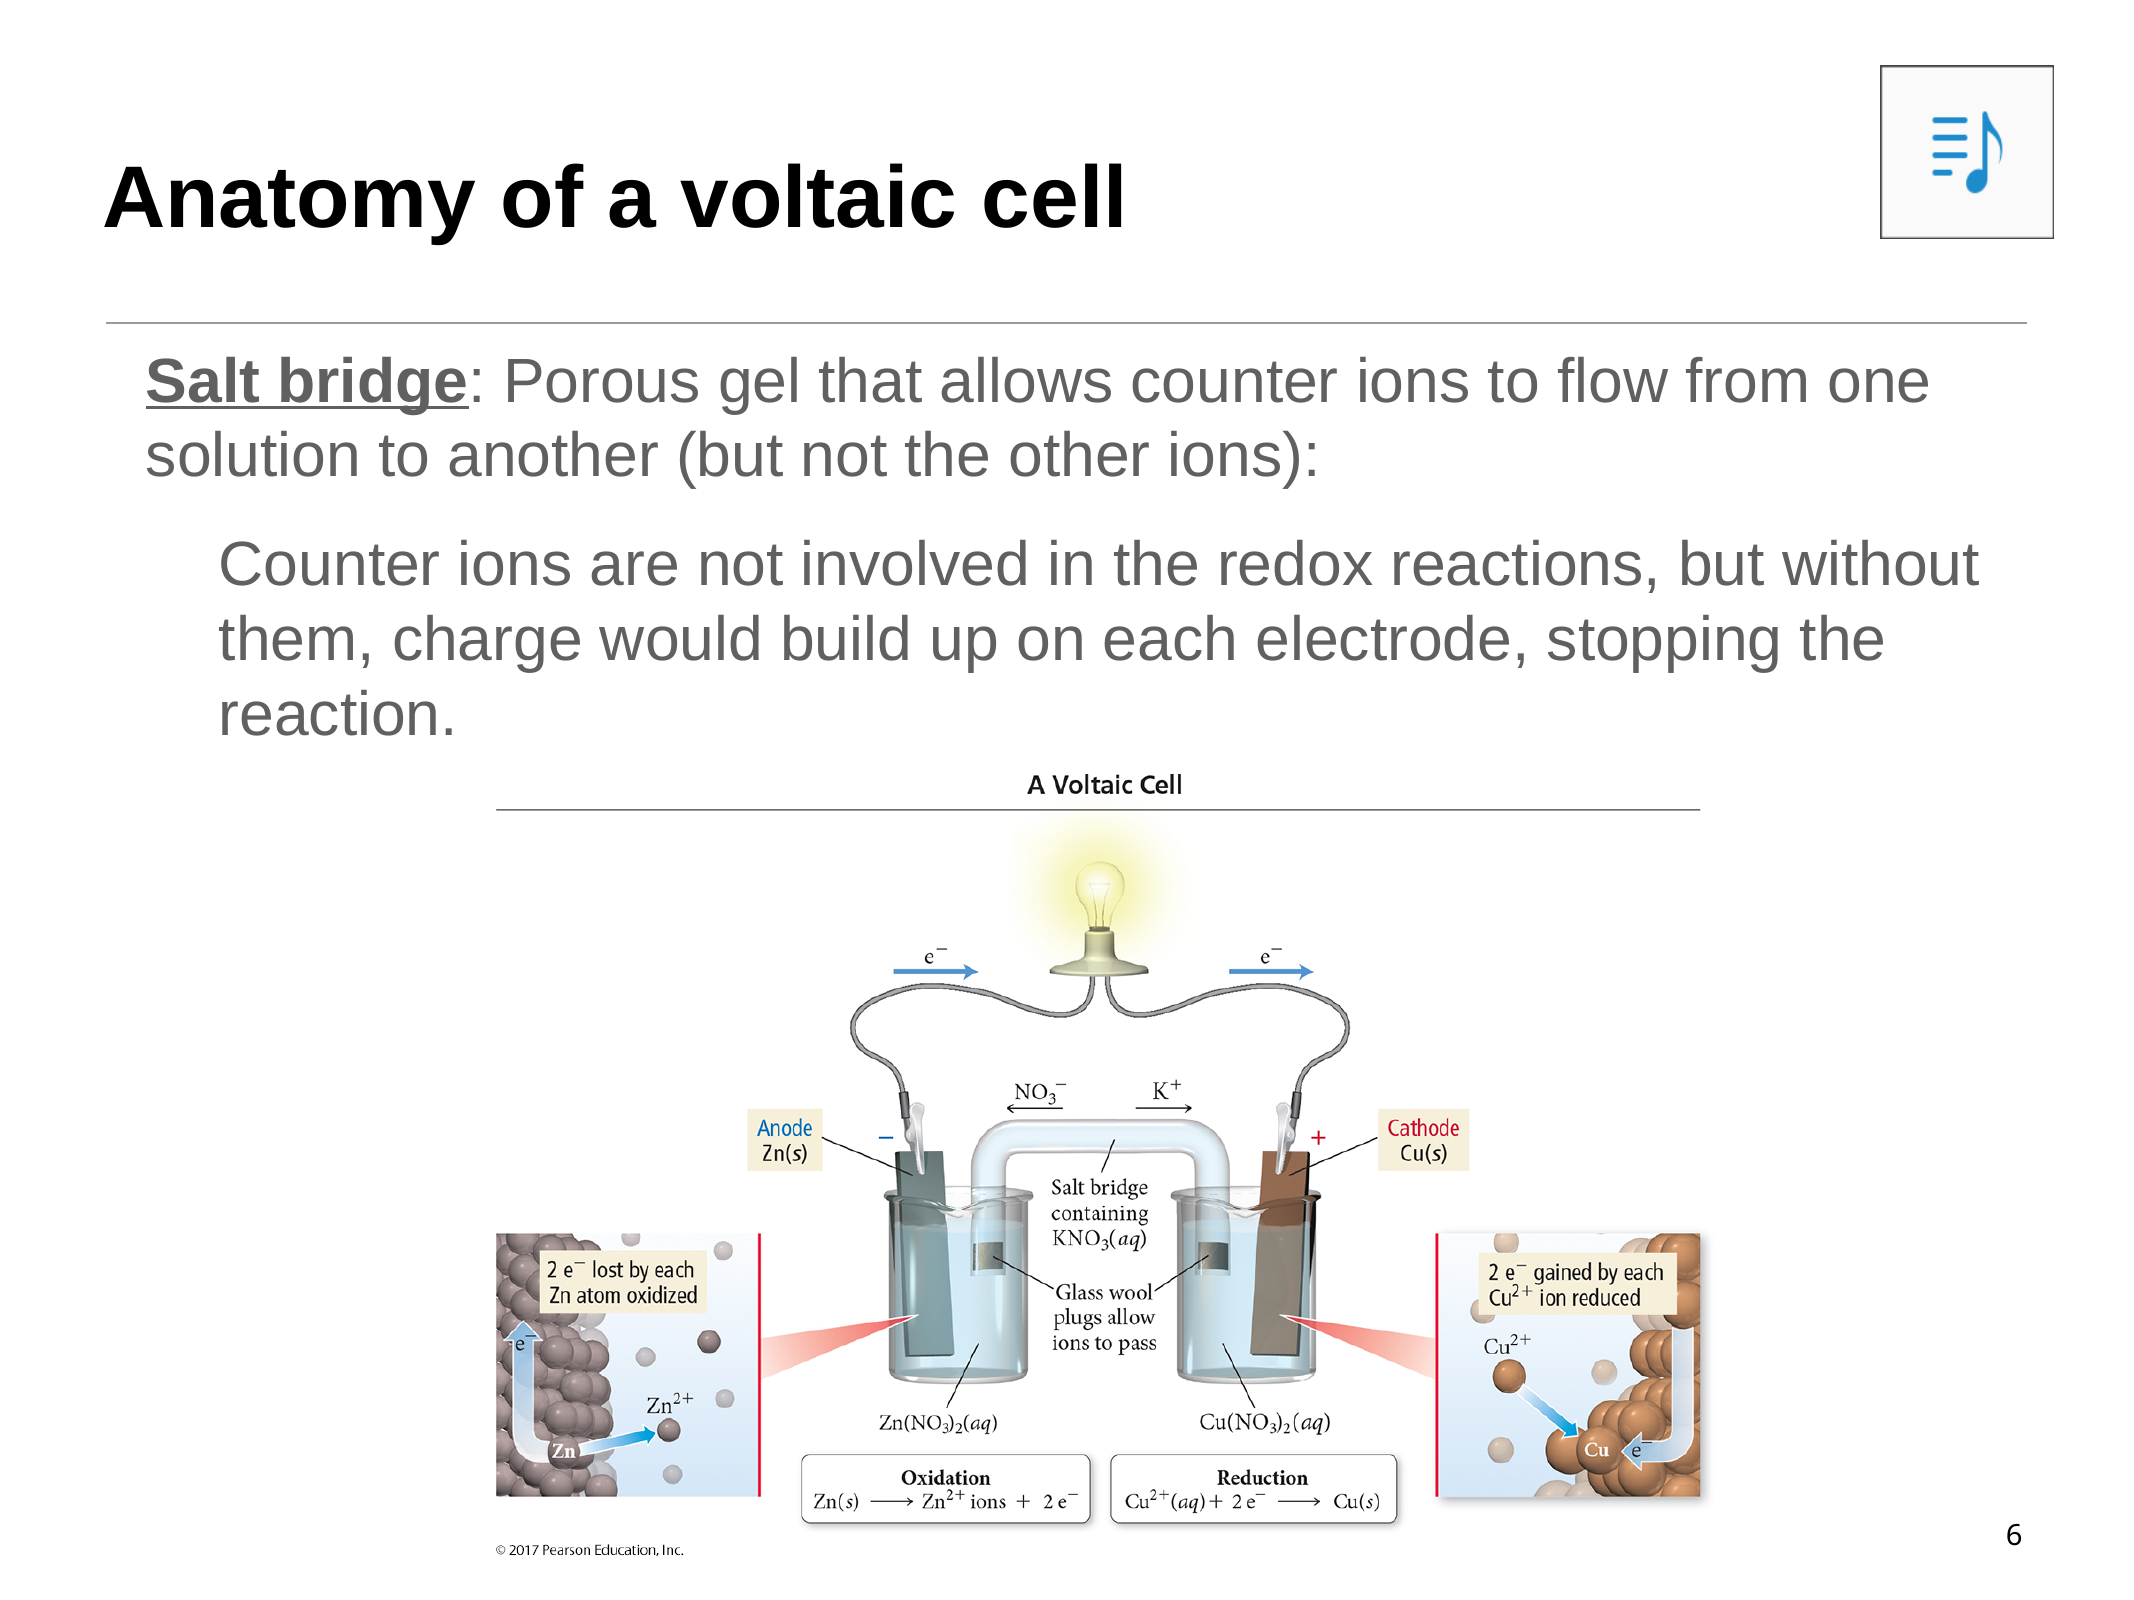

# Anatomy of a voltaic cell
Salt bridge: Porous gel that allows counter ions to flow from one solution to another (but not the other ions):
Counter ions are not involved in the redox reactions, but without them, charge would build up on each electrode, stopping the reaction.
6